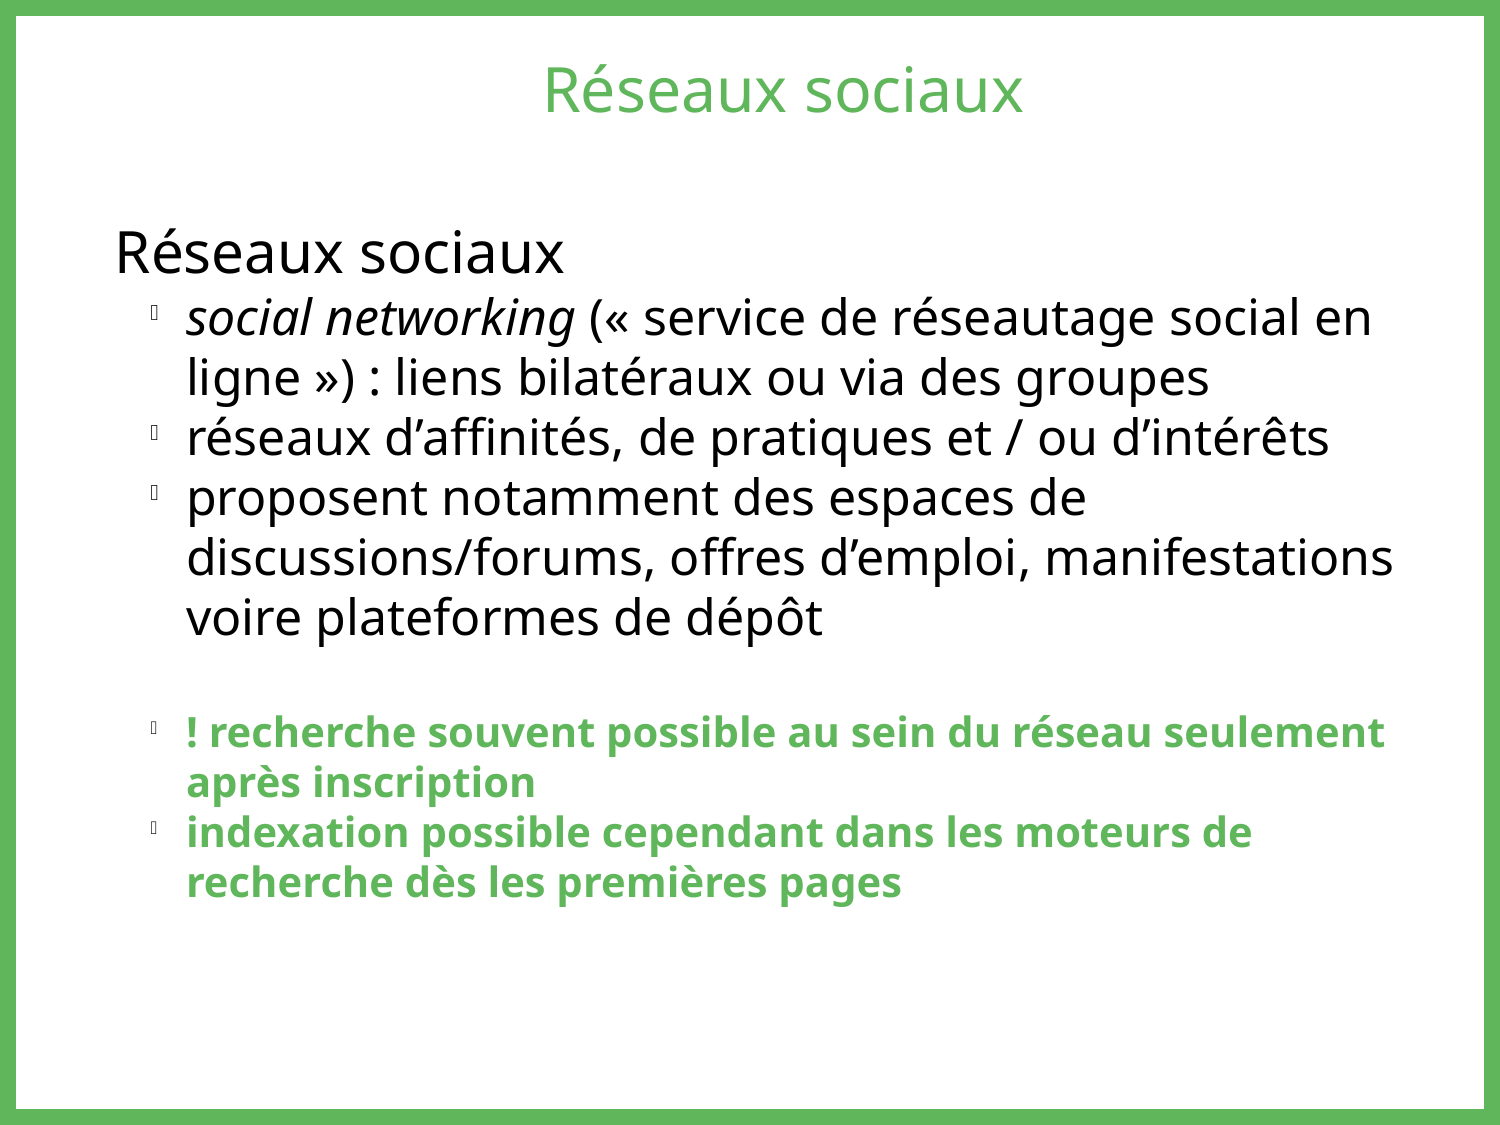

Réseaux sociaux
Réseaux sociaux
social networking (« service de réseautage social en ligne ») : liens bilatéraux ou via des groupes
réseaux d’affinités, de pratiques et / ou d’intérêts
proposent notamment des espaces de discussions/forums, offres d’emploi, manifestations voire plateformes de dépôt
! recherche souvent possible au sein du réseau seulement après inscription
indexation possible cependant dans les moteurs de recherche dès les premières pages